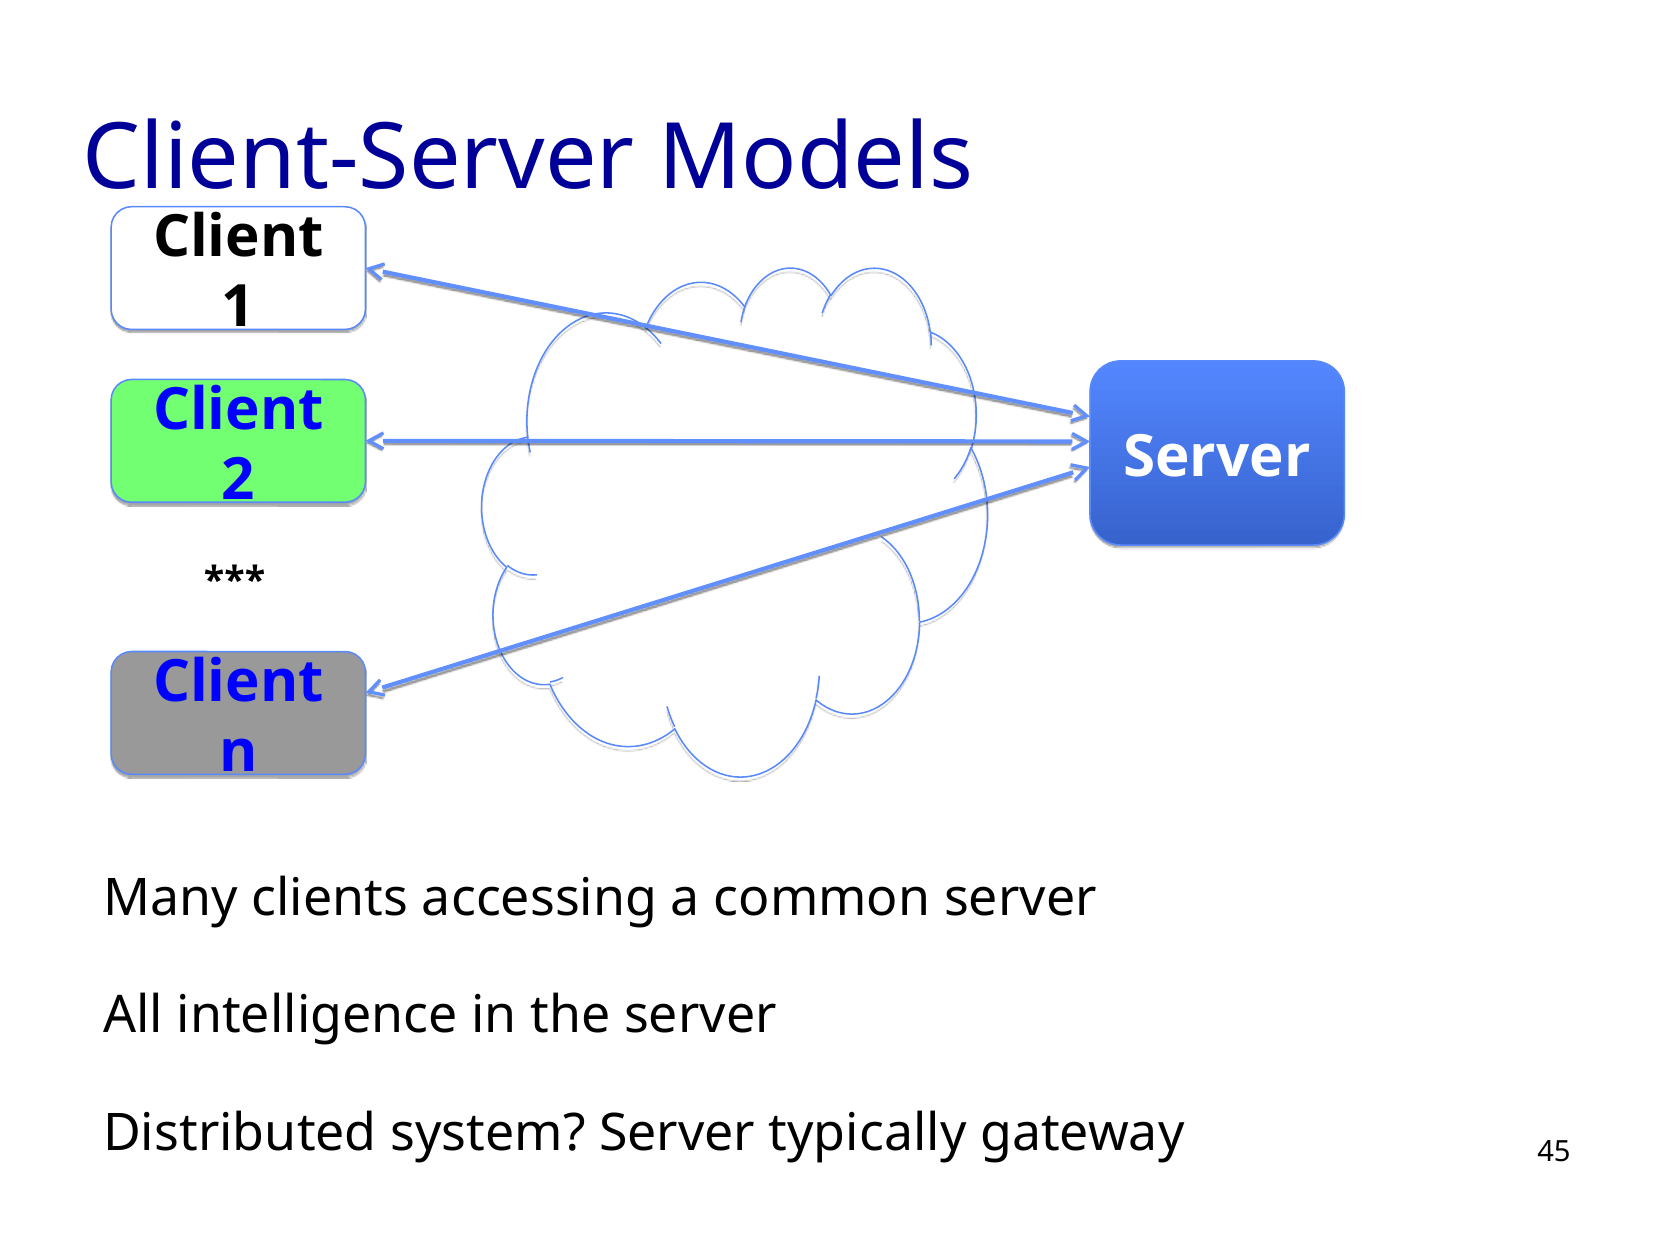

# Client-Server Models
Client 1
Server
Client 2
***
Client n
Many clients accessing a common server
All intelligence in the server
Distributed system? Server typically gateway
45